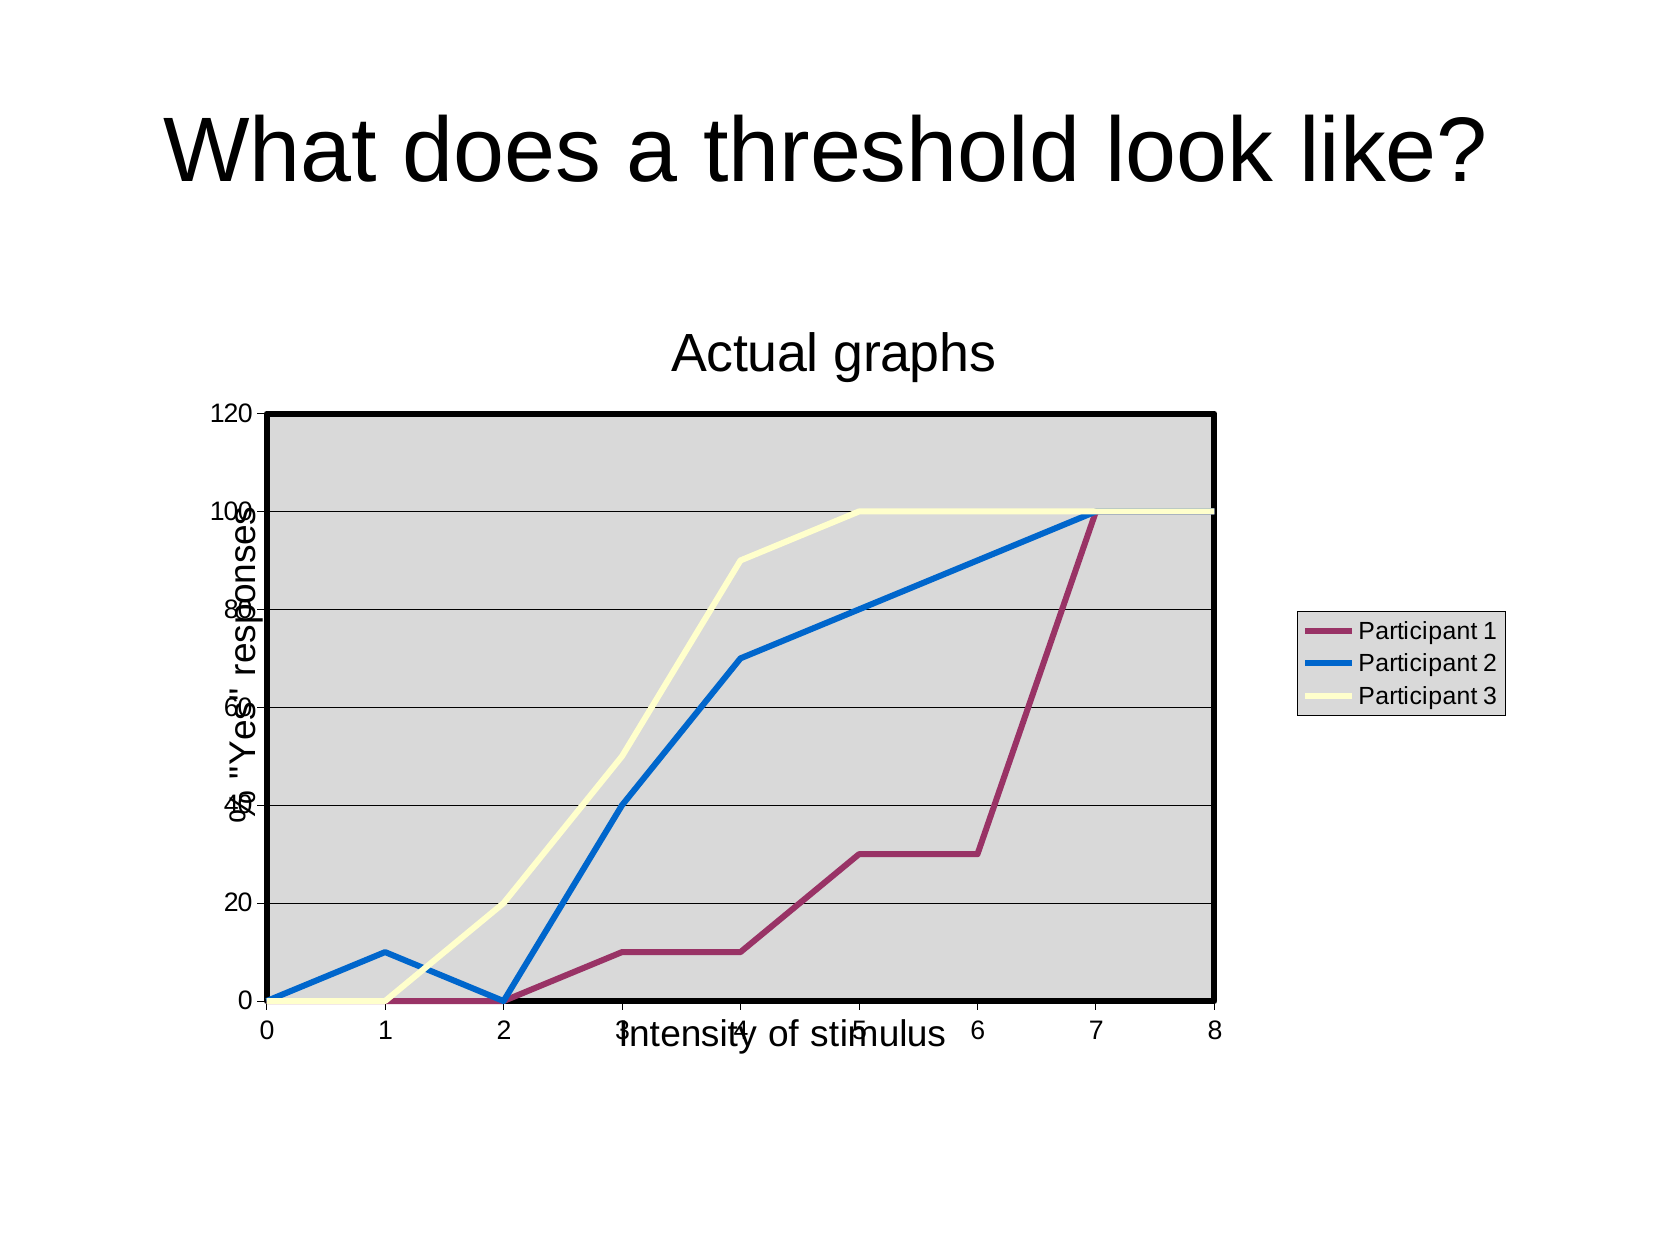

What does a threshold look like?
#
### Chart: Actual graphs
| Category | Participant 1 | Participant 2 | Participant 3 |
|---|---|---|---|
| 0 | 0.0 | 0.0 | 0.0 |
| 1 | 0.0 | 10.0 | 0.0 |
| 2 | 0.0 | 0.0 | 20.0 |
| 3 | 10.0 | 40.0 | 50.0 |
| 4 | 10.0 | 70.0 | 90.0 |
| 5 | 30.0 | 80.0 | 100.0 |
| 6 | 30.0 | 90.0 | 100.0 |
| 7 | 100.0 | 100.0 | 100.0 |
| 8 | 100.0 | 100.0 | 100.0 |